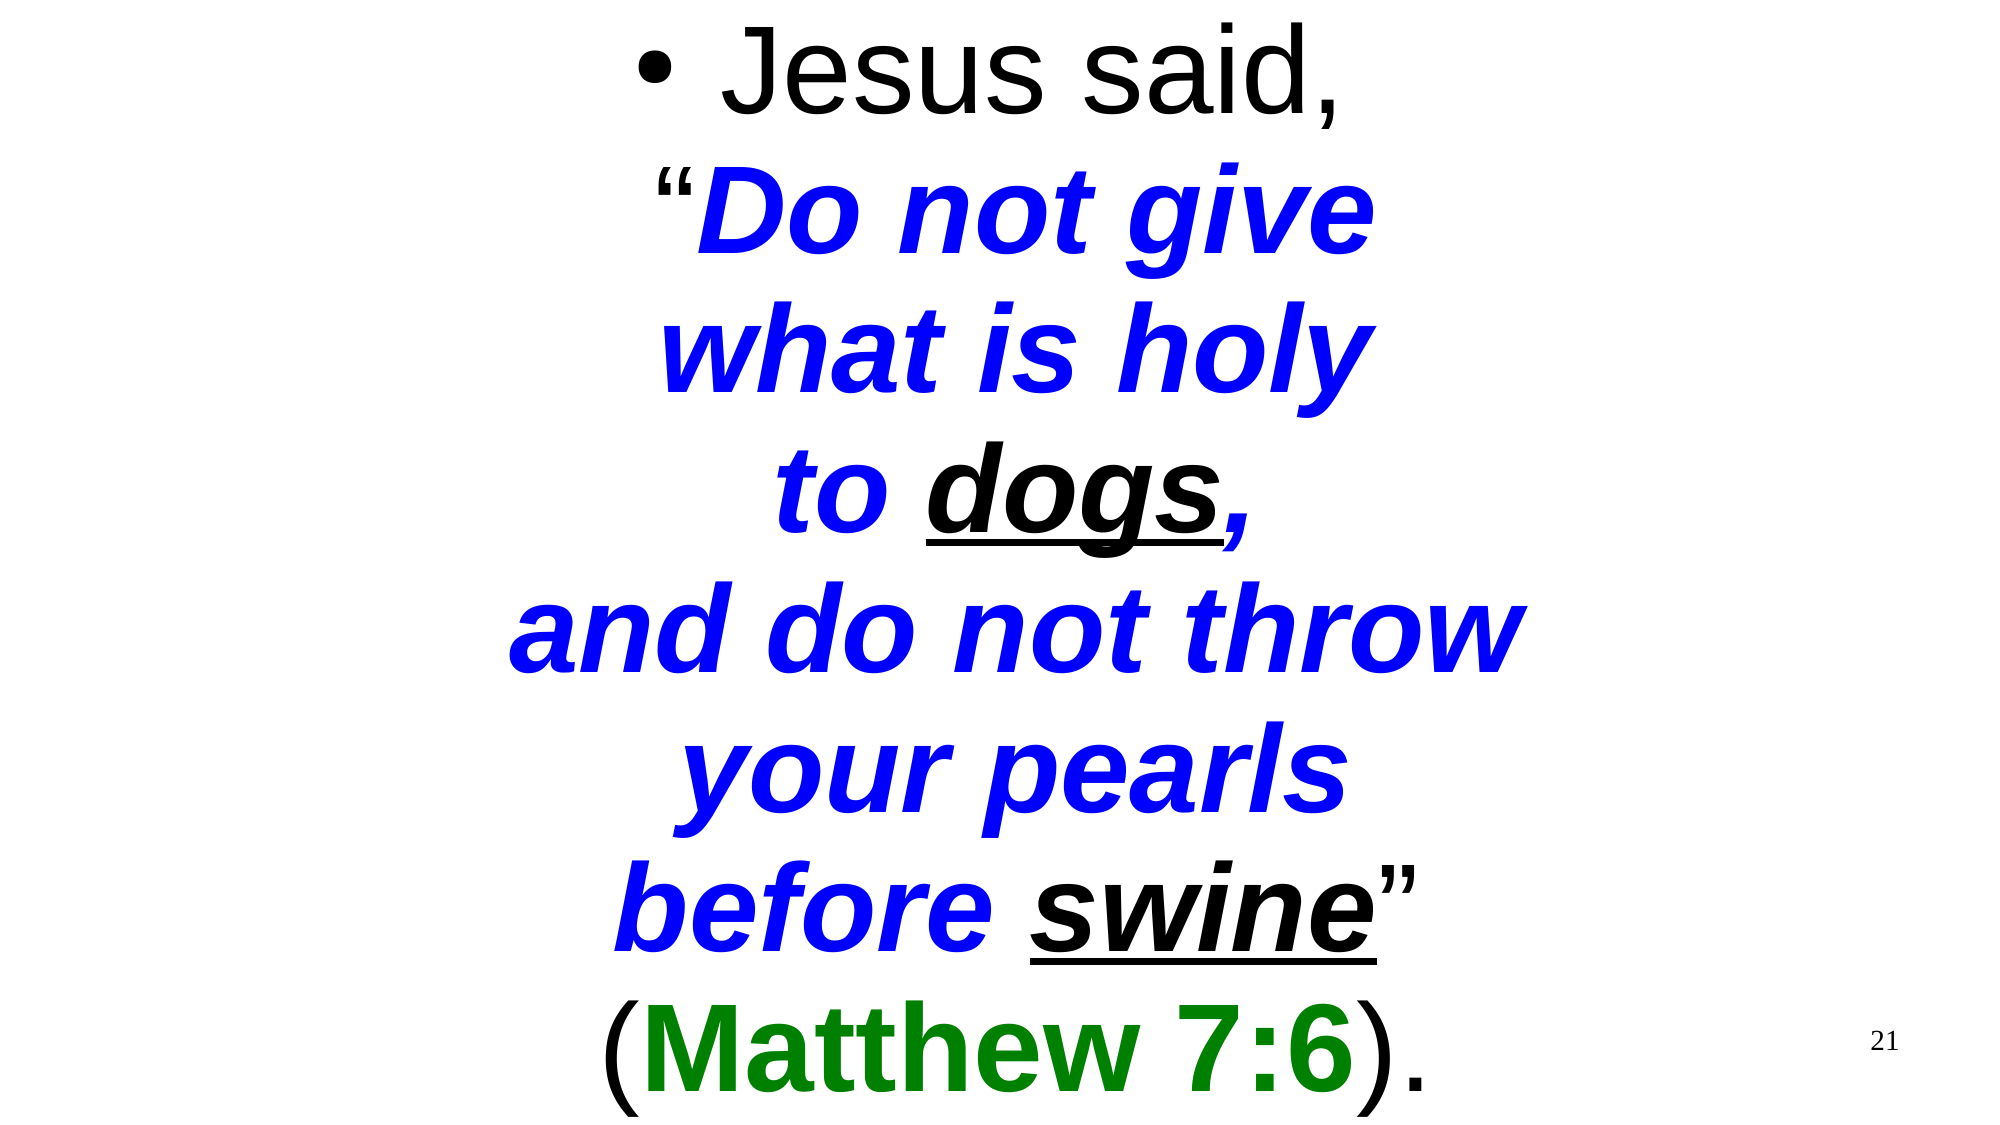

# Jesus said, “Do not give what is holy to dogs, and do not throw your pearls before swine” (Matthew 7:6).
21